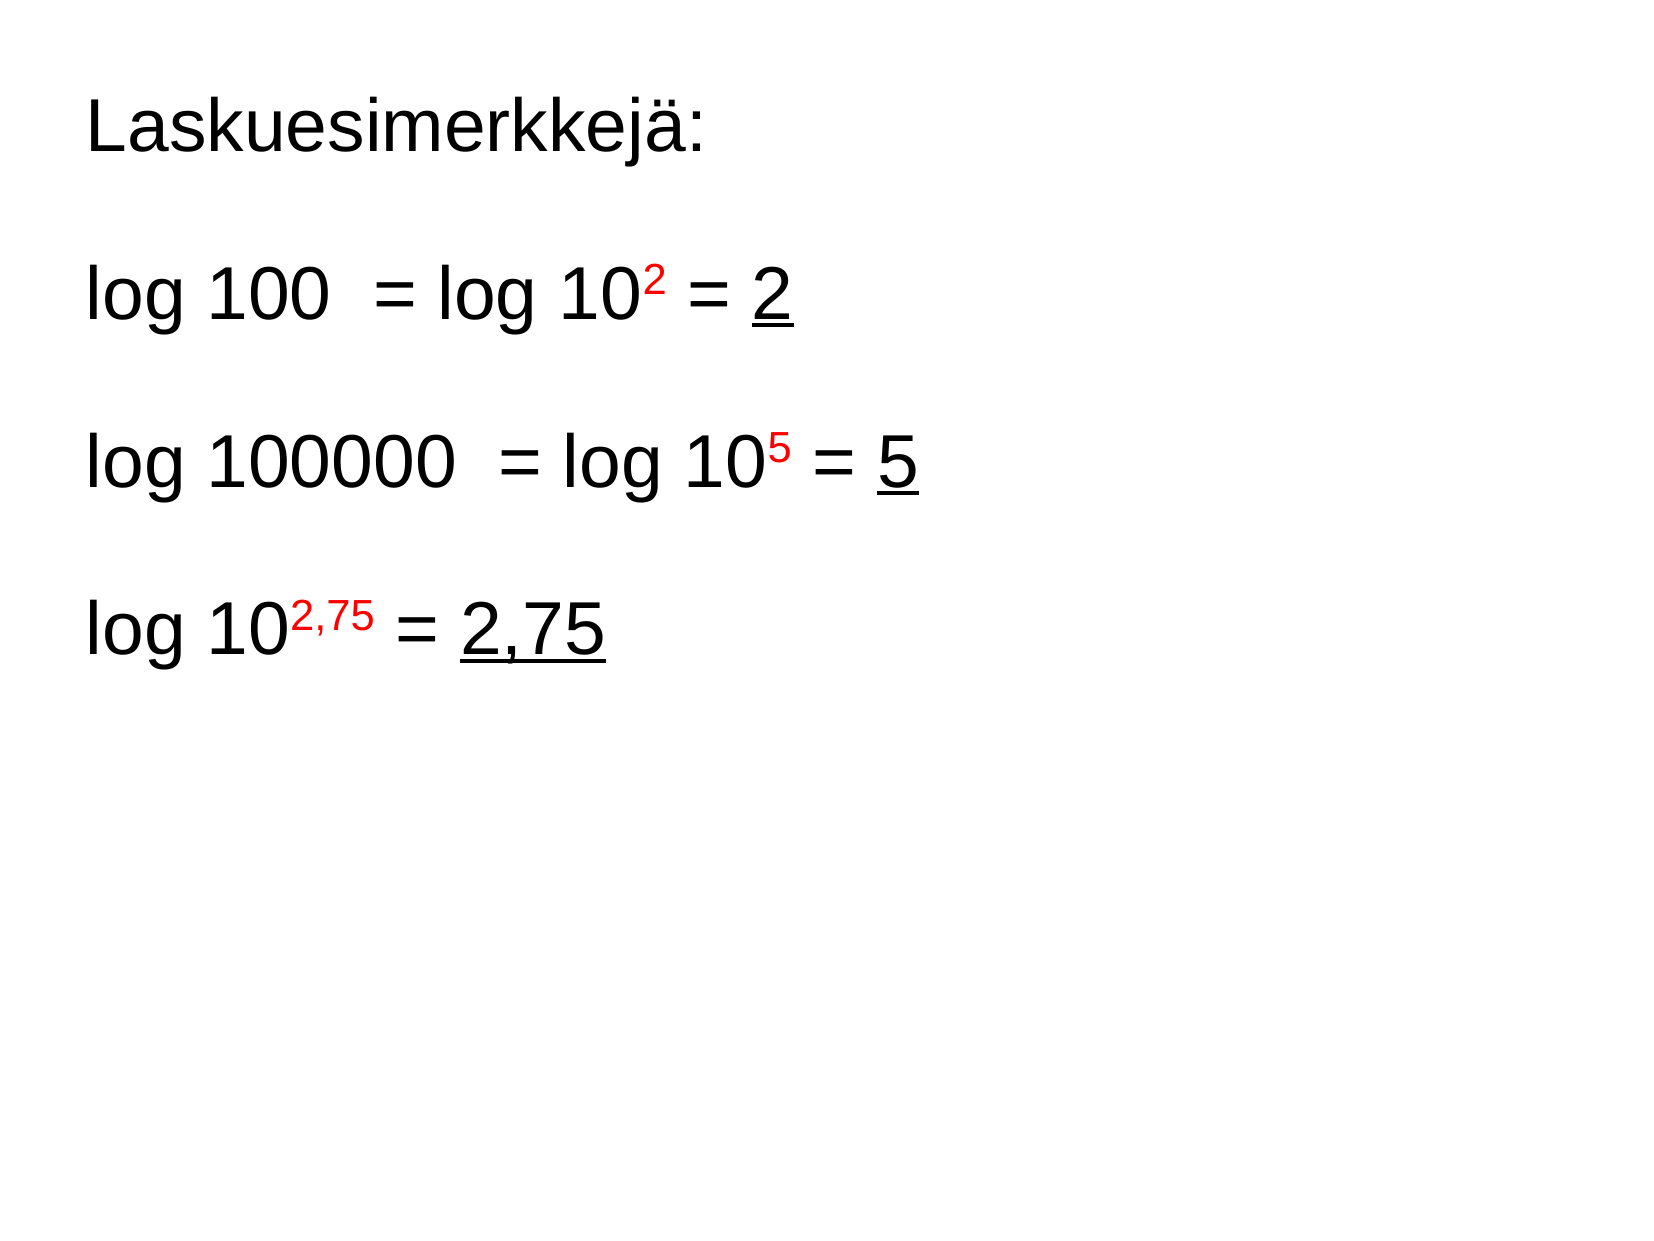

Laskuesimerkkejä:
log 100 = log 102 = 2
log 100000 = log 105 = 5
log 102,75 = 2,75